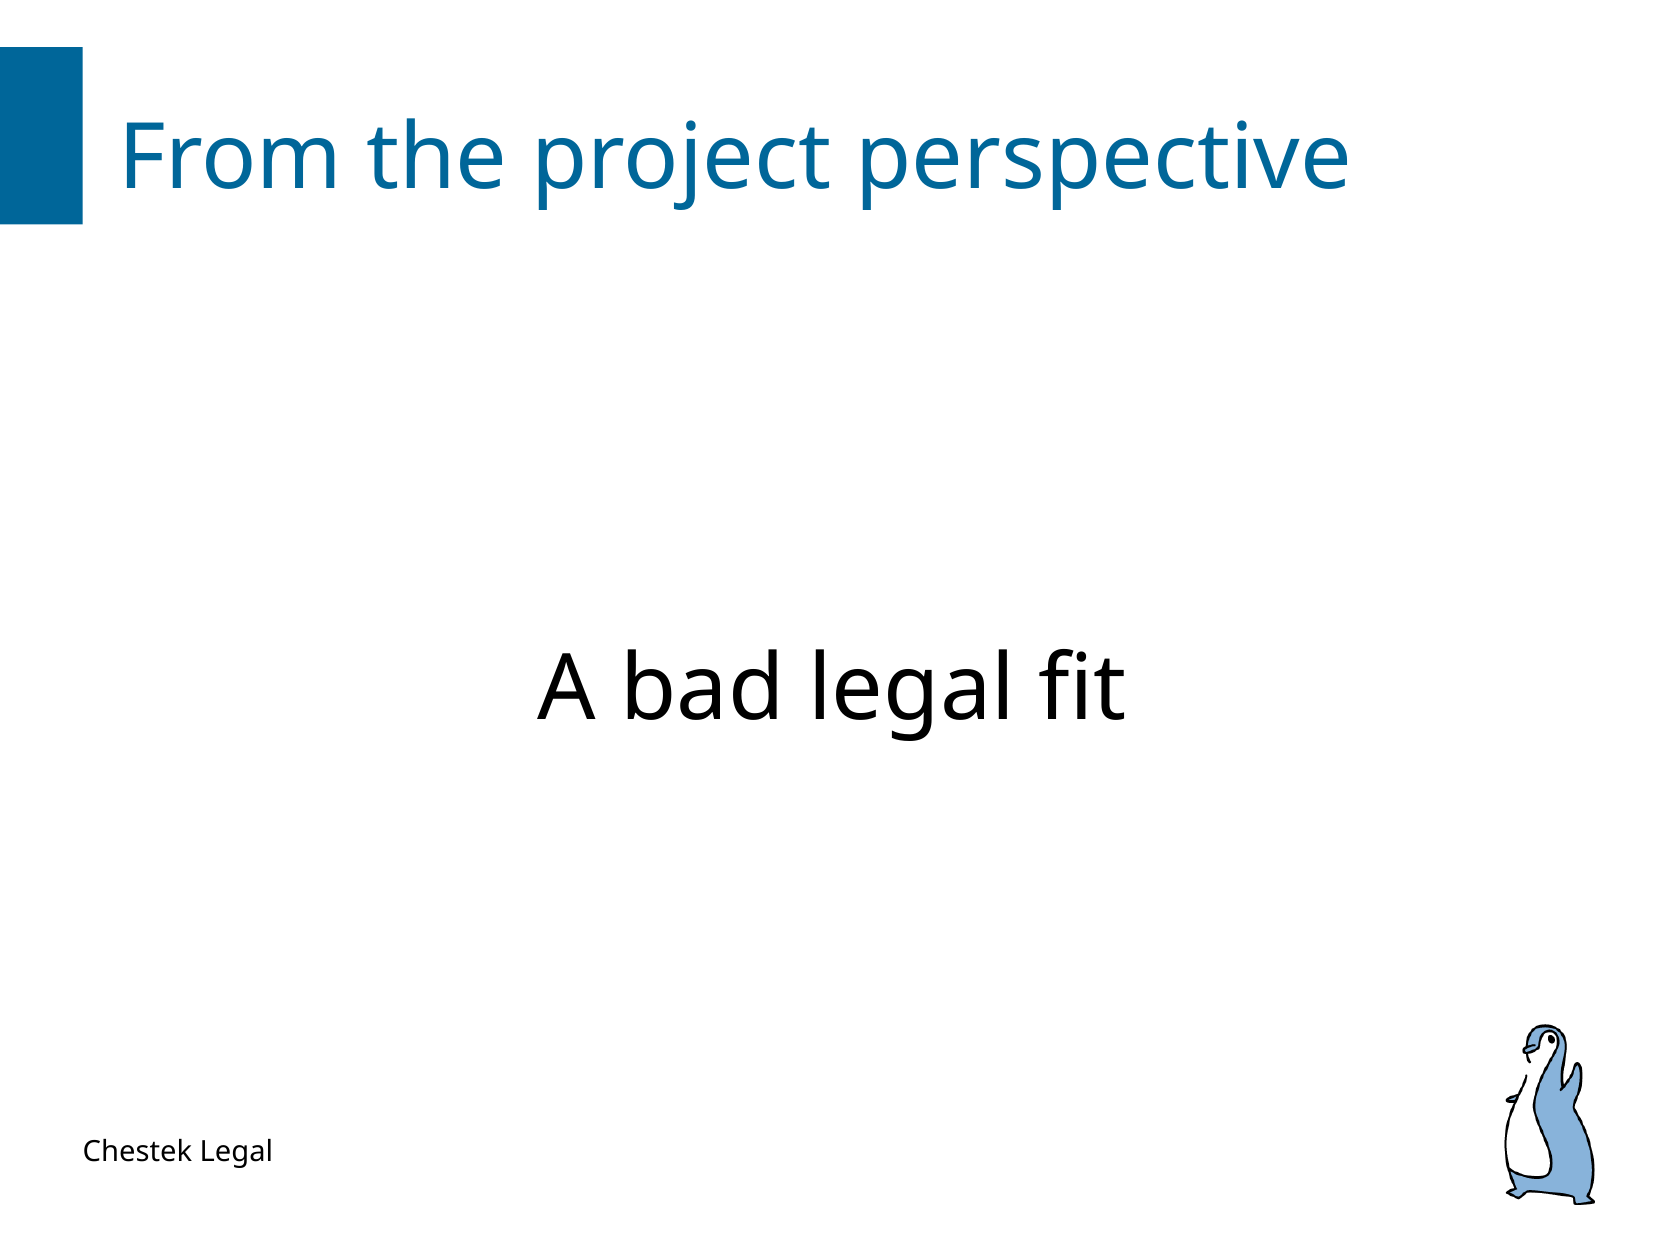

# From the project perspective
A bad legal fit
12